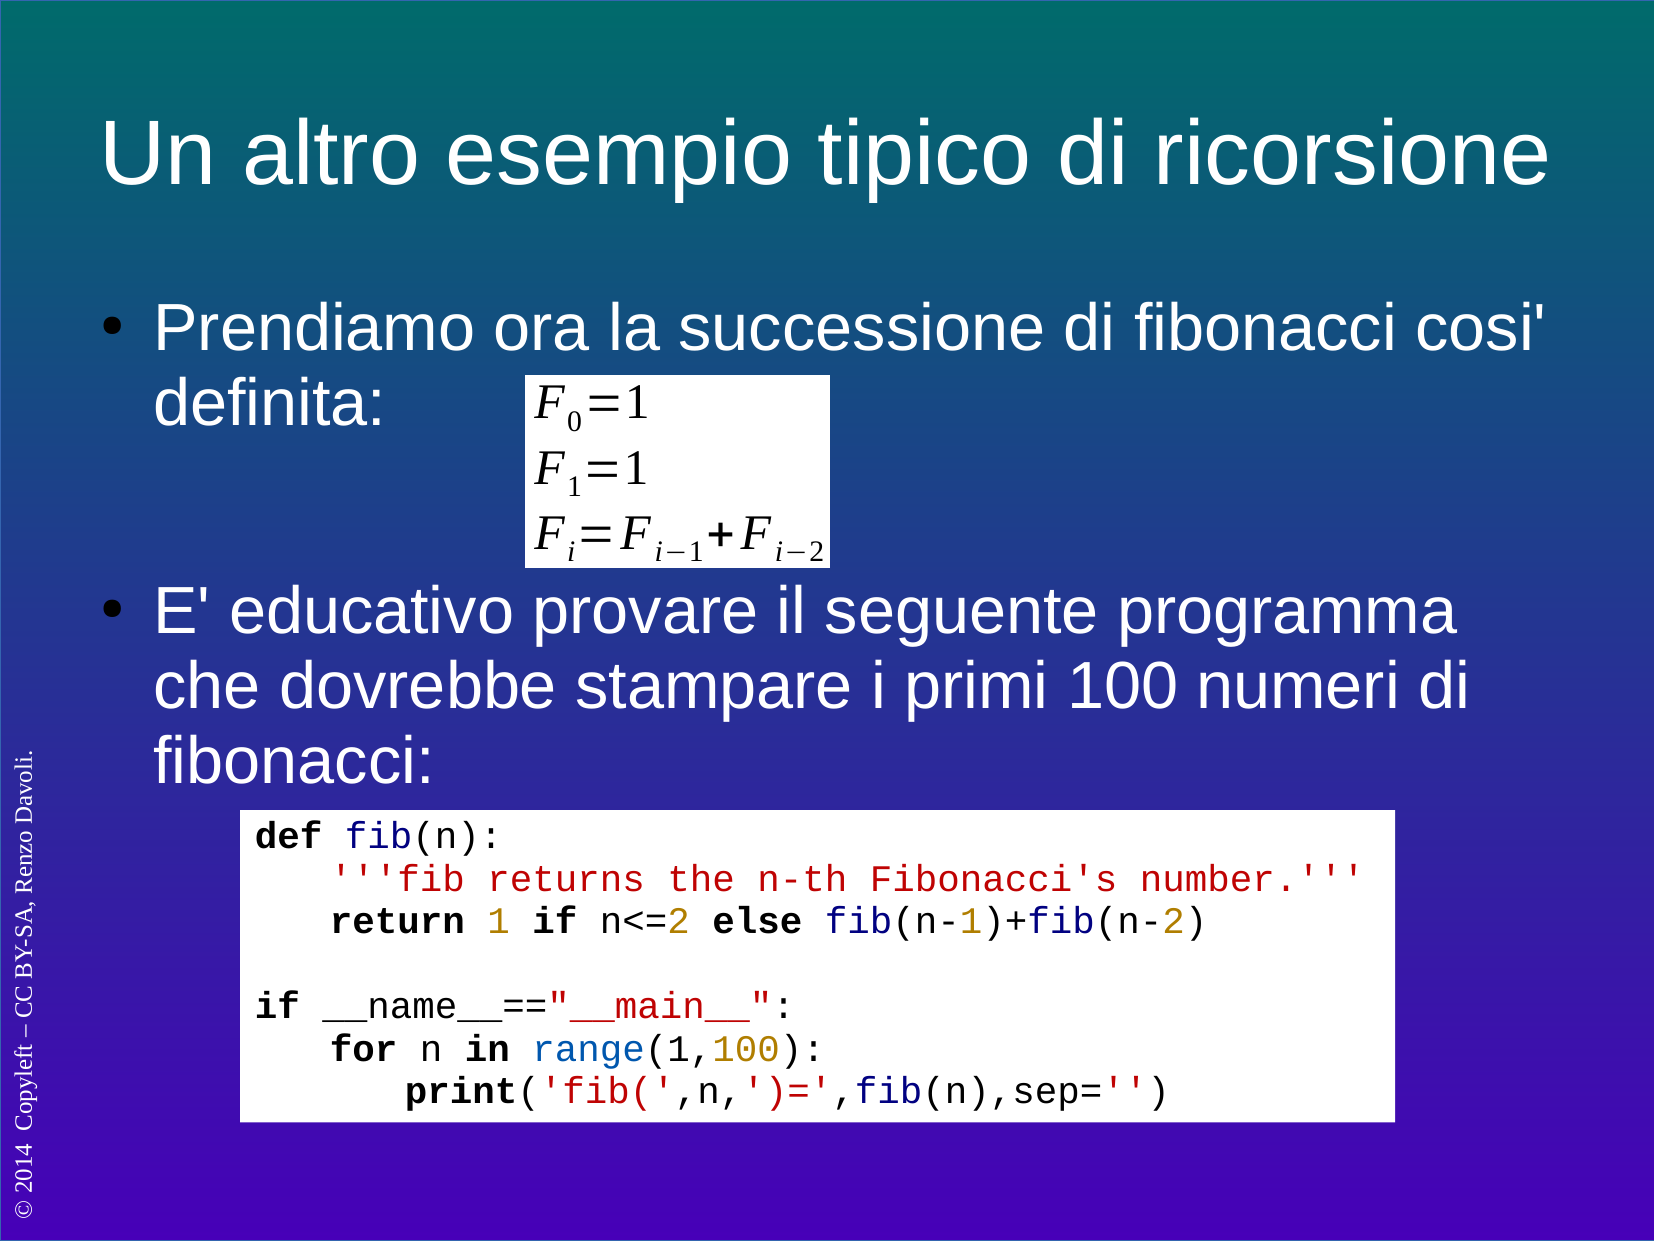

# Un altro esempio tipico di ricorsione
Prendiamo ora la successione di fibonacci cosi' definita:
E' educativo provare il seguente programma che dovrebbe stampare i primi 100 numeri di fibonacci:
def fib(n):
	'''fib returns the n-th Fibonacci's number.'''
	return 1 if n<=2 else fib(n-1)+fib(n-2)
if __name__=="__main__":
	for n in range(1,100):
		print('fib(',n,')=',fib(n),sep='')